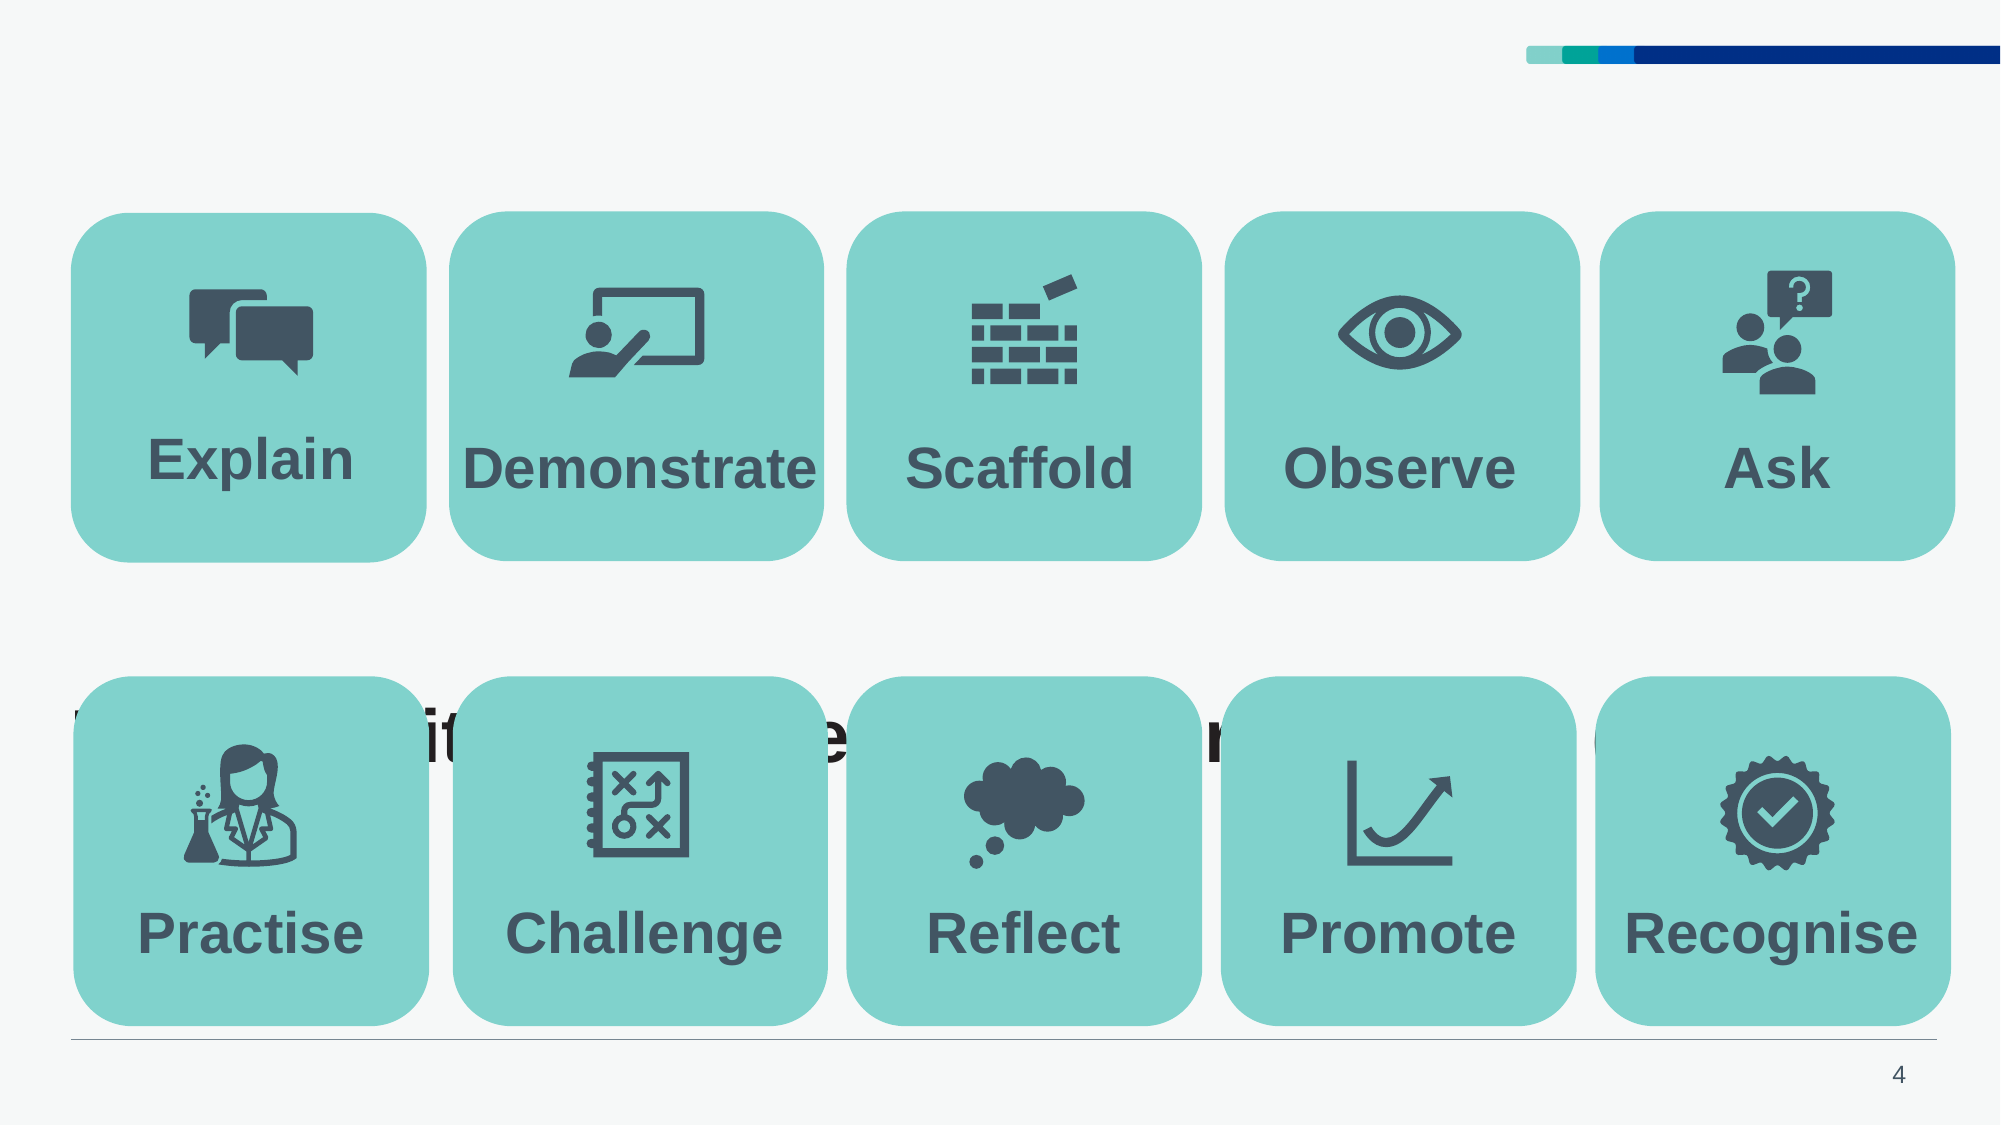

Demonstrate
Scaffold
Observe
Ask
Explain
# Metacognition & Assessment for Learning (AfL)
Practise
Challenge
Reflect
Promote
Recognise